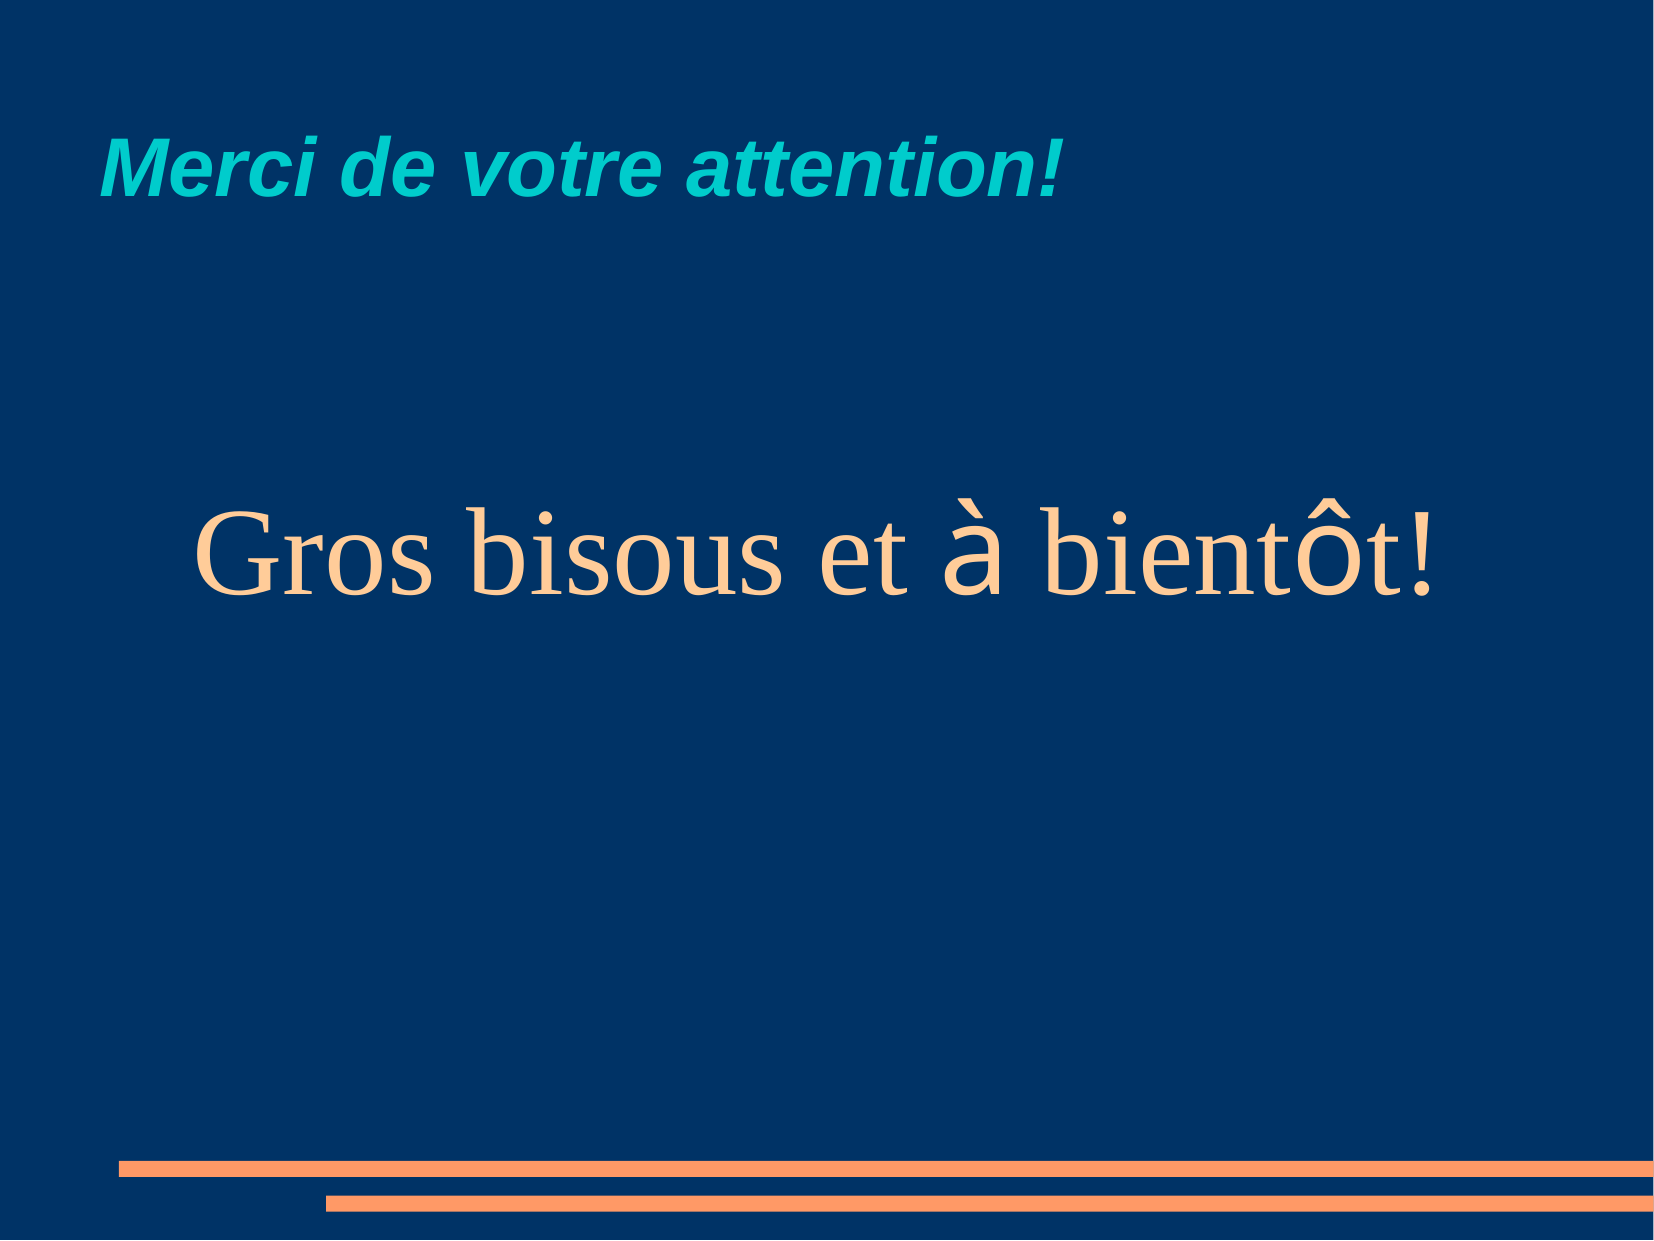

# Merci de votre attention!
Gros bisous et à bientôt!